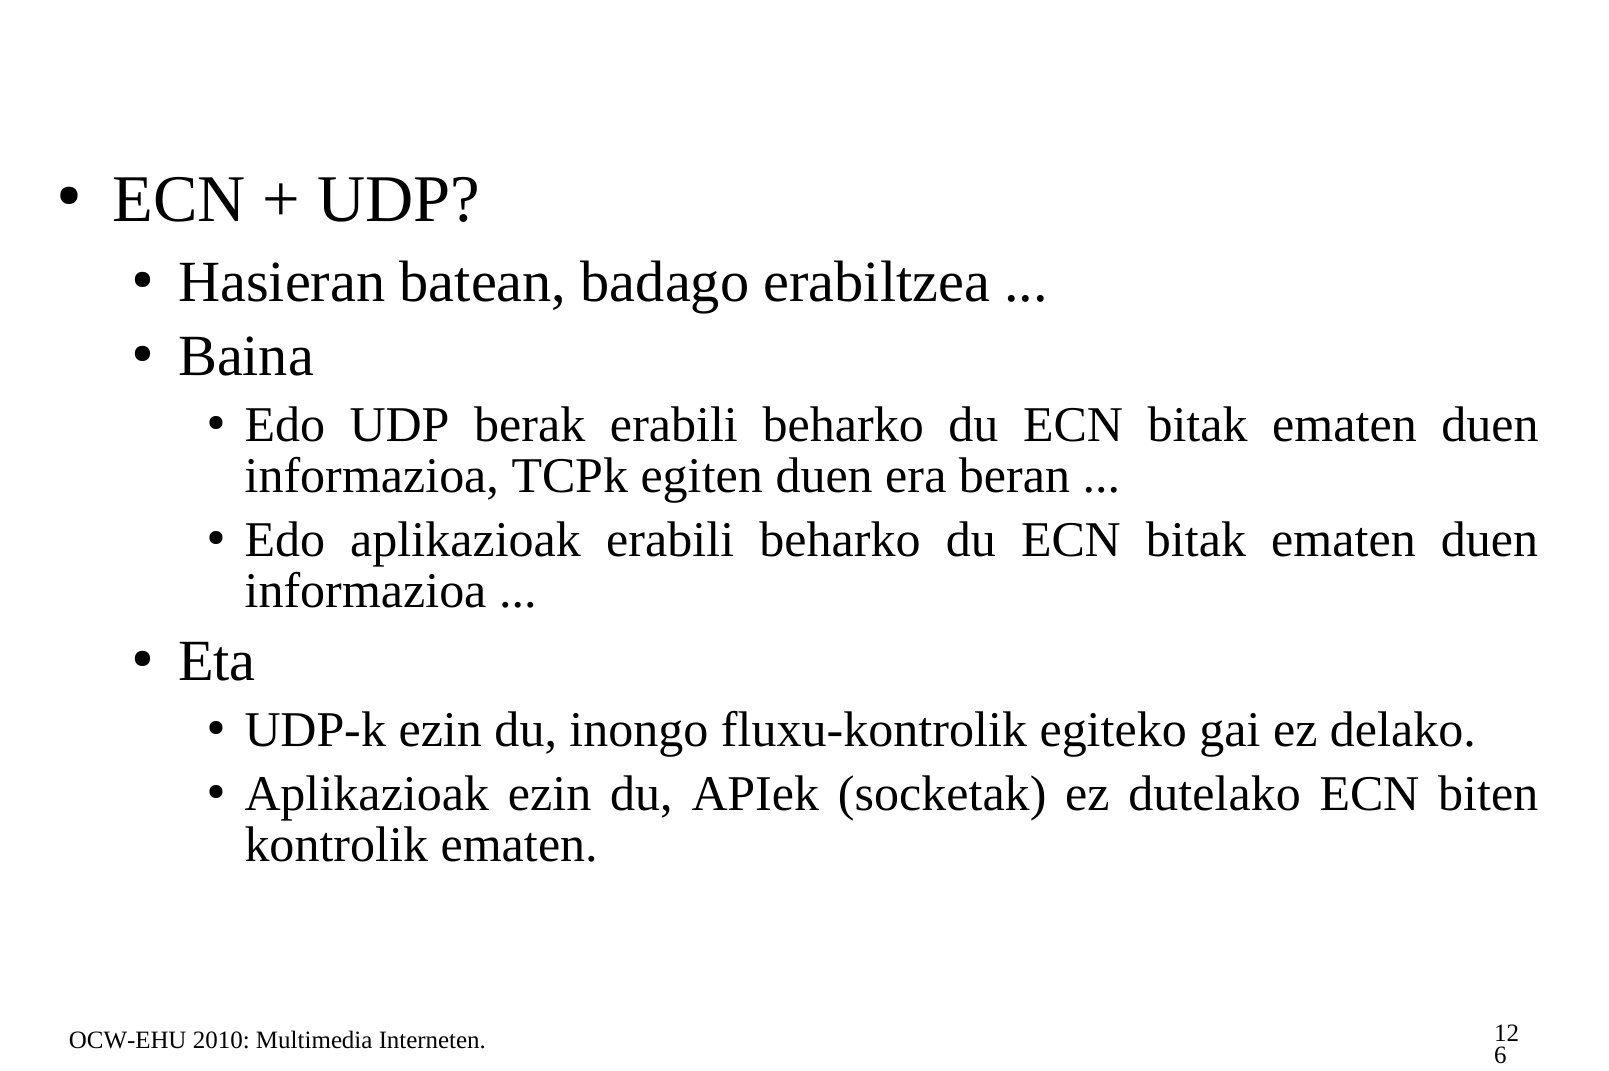

# ECN + UDP?
Hasieran batean, badago erabiltzea ...
Baina
Edo UDP berak erabili beharko du ECN bitak ematen duen informazioa, TCPk egiten duen era beran ...
Edo aplikazioak erabili beharko du ECN bitak ematen duen informazioa ...
Eta
UDP-k ezin du, inongo fluxu-kontrolik egiteko gai ez delako.
Aplikazioak ezin du, APIek (socketak) ez dutelako ECN biten kontrolik ematen.
126